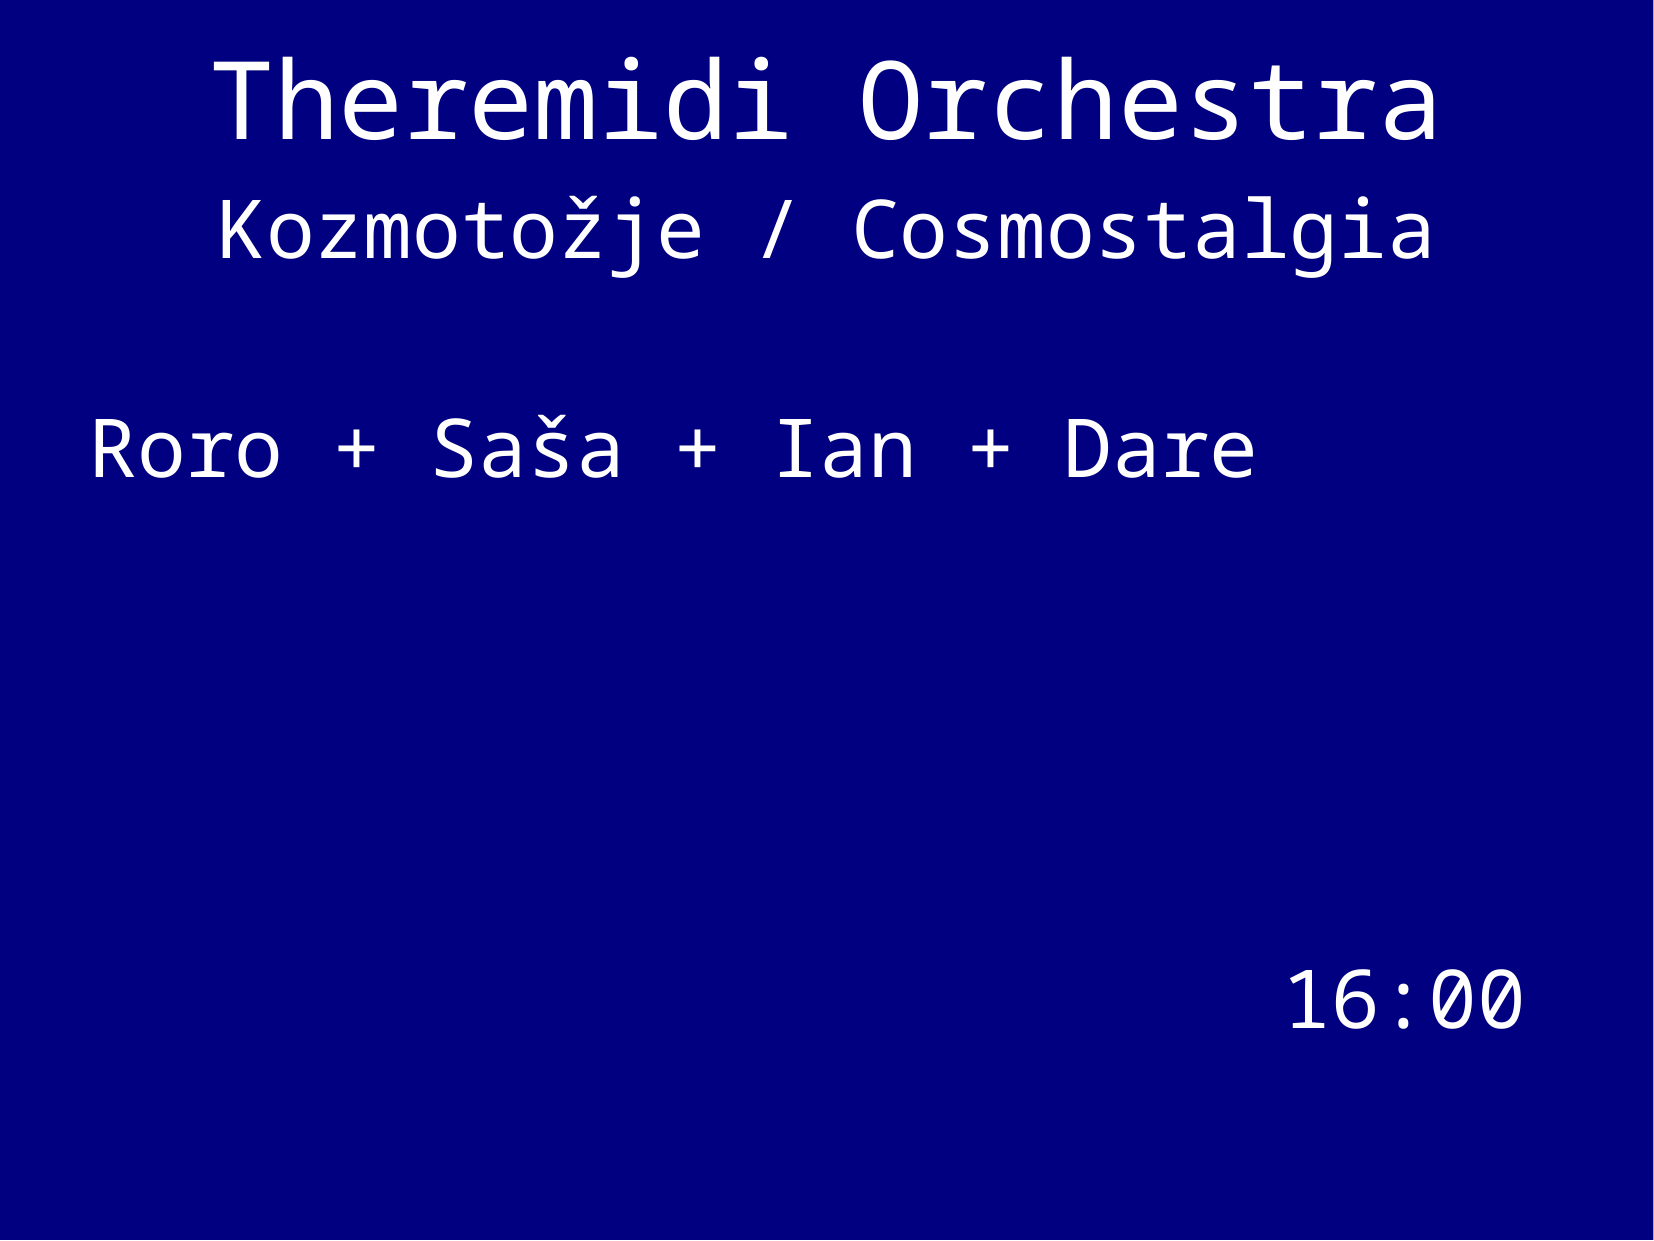

# Theremidi Orchestra Kozmotožje / Cosmostalgia
Roro + Saša + Ian + Dare
16:00